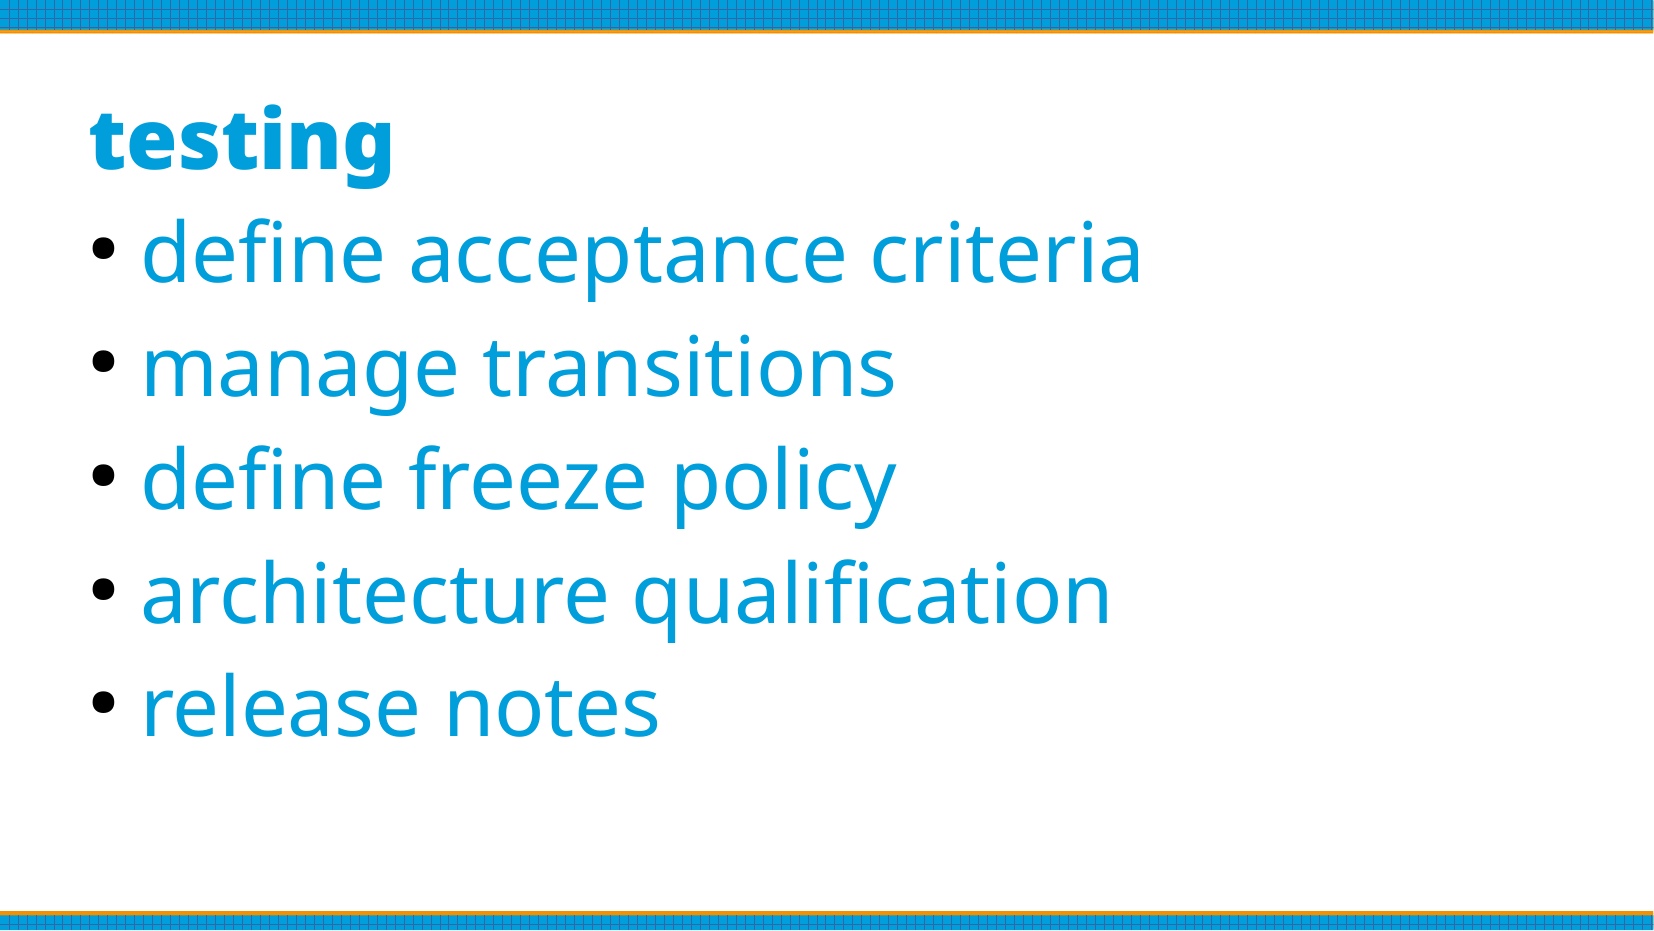

# testing
 define acceptance criteria
 manage transitions
 define freeze policy
 architecture qualification
 release notes